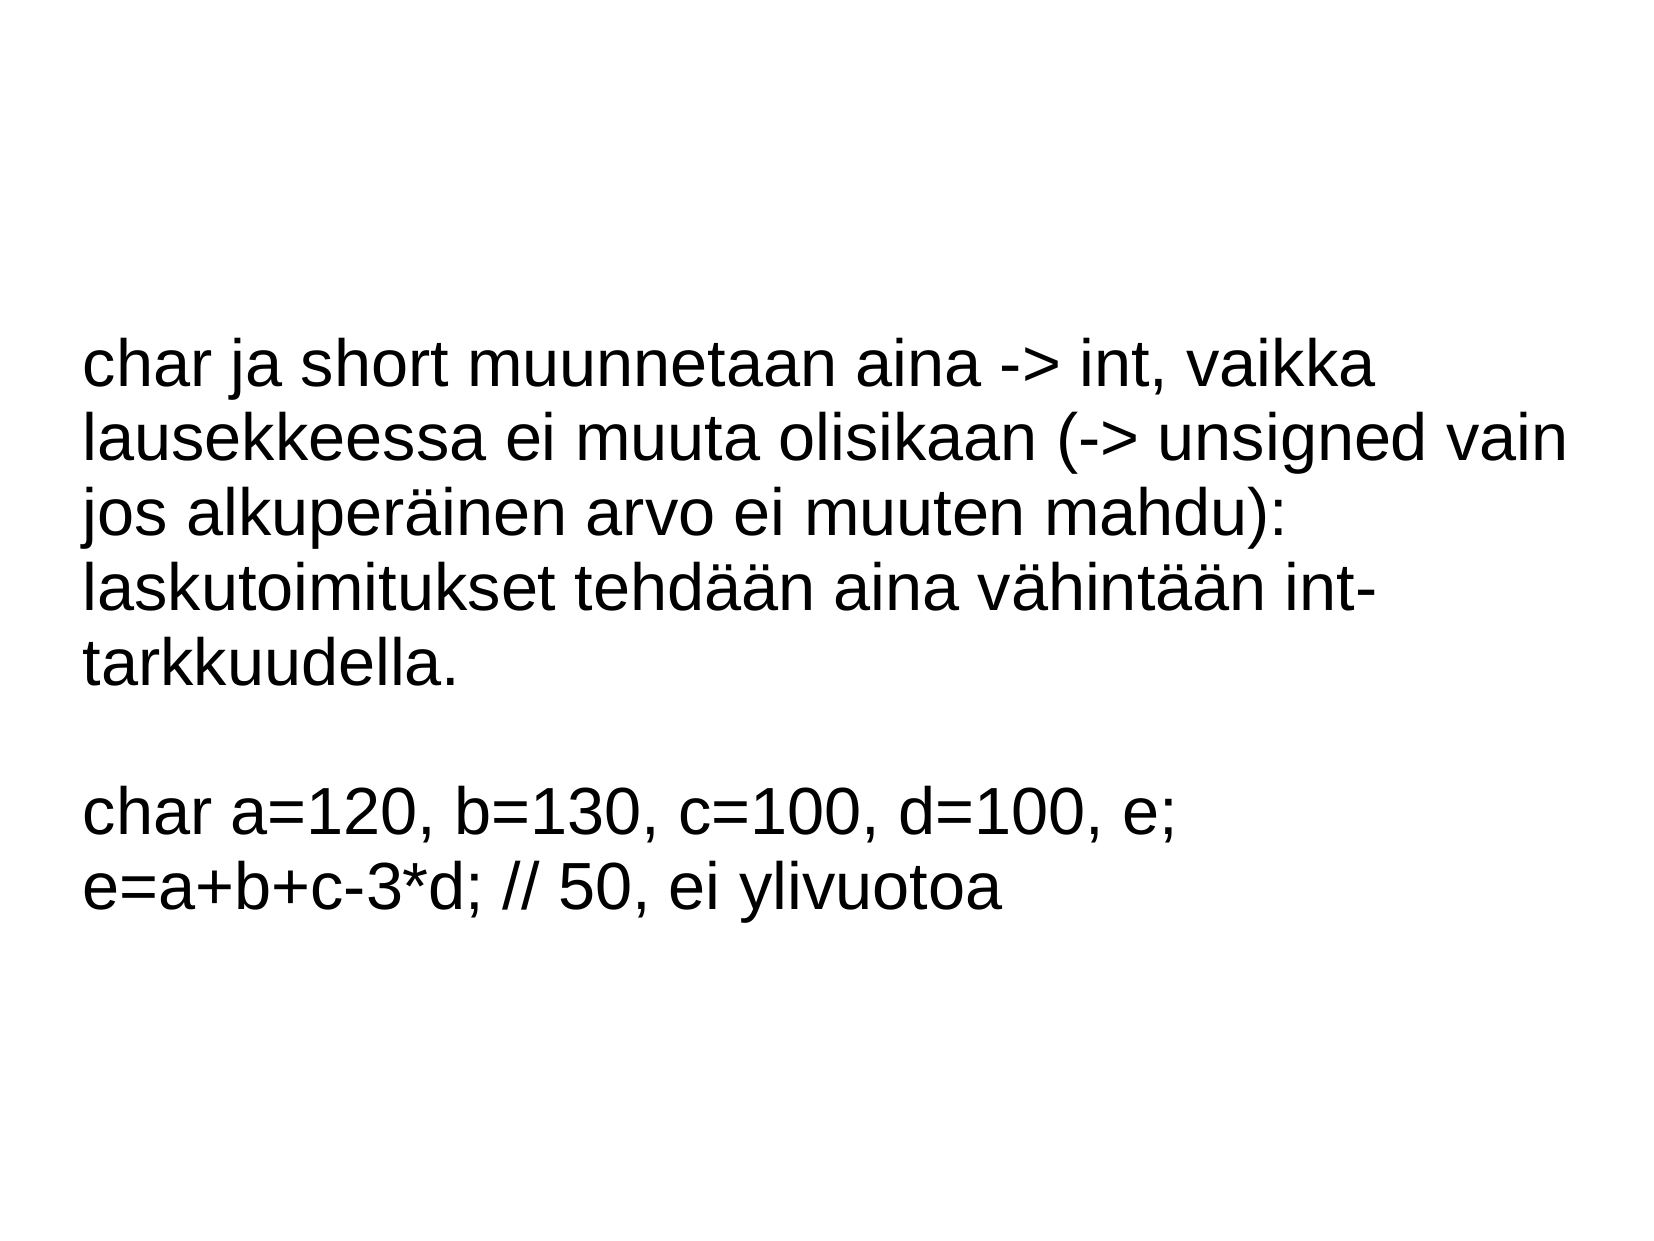

char ja short muunnetaan aina -> int, vaikka lausekkeessa ei muuta olisikaan (-> unsigned vain jos alkuperäinen arvo ei muuten mahdu): laskutoimitukset tehdään aina vähintään int-tarkkuudella.
char a=120, b=130, c=100, d=100, e;
e=a+b+c-3*d; // 50, ei ylivuotoa